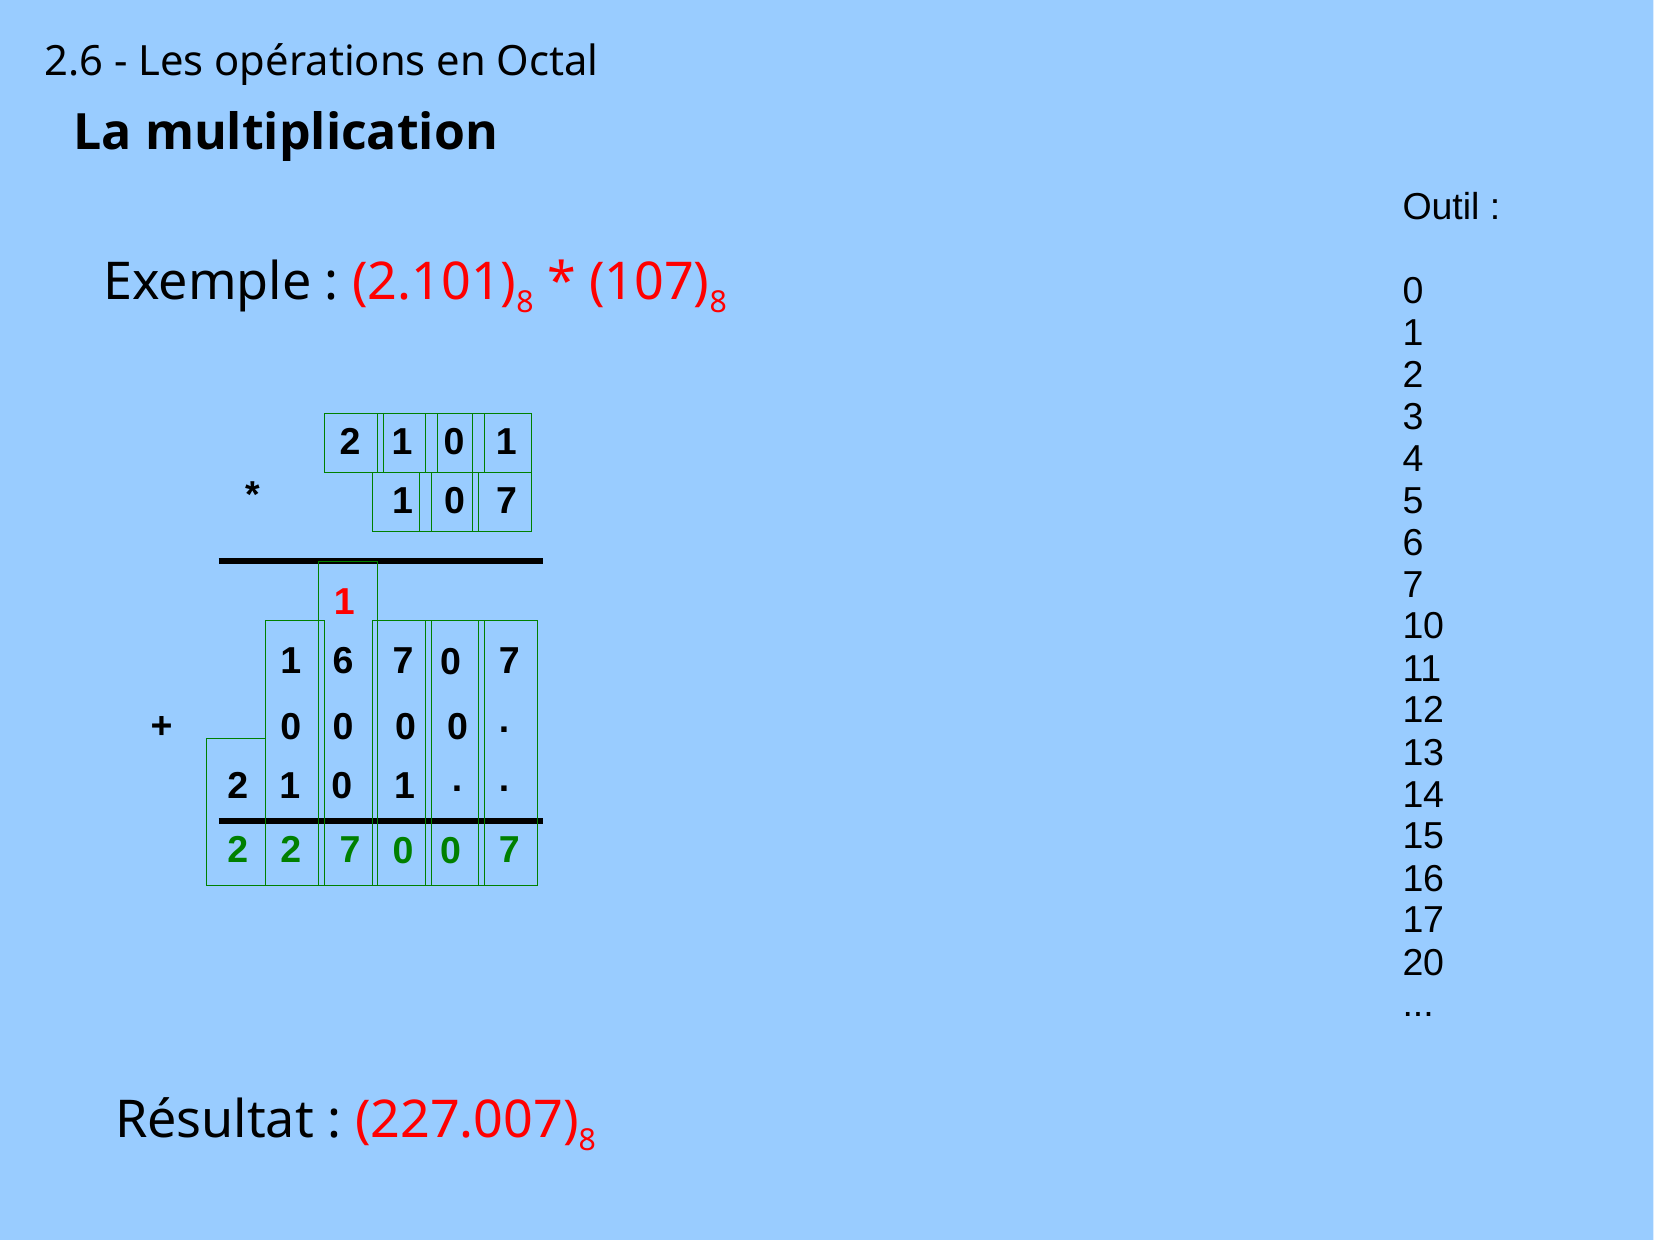

2.6 - Les opérations en Octal
La multiplication
Outil :
0
1
2
3
4
5
6
7
10
11
12
13
14
15
16
17
20
...
Exemple : (2.101)8 * (107)8
2 1 0 1
*
 1 0 7
1
7
7
1 6
0
.
+
0 0 0 0
.
.
2 1 0 1
7
7
2
2
0
0
Résultat : (227.007)8